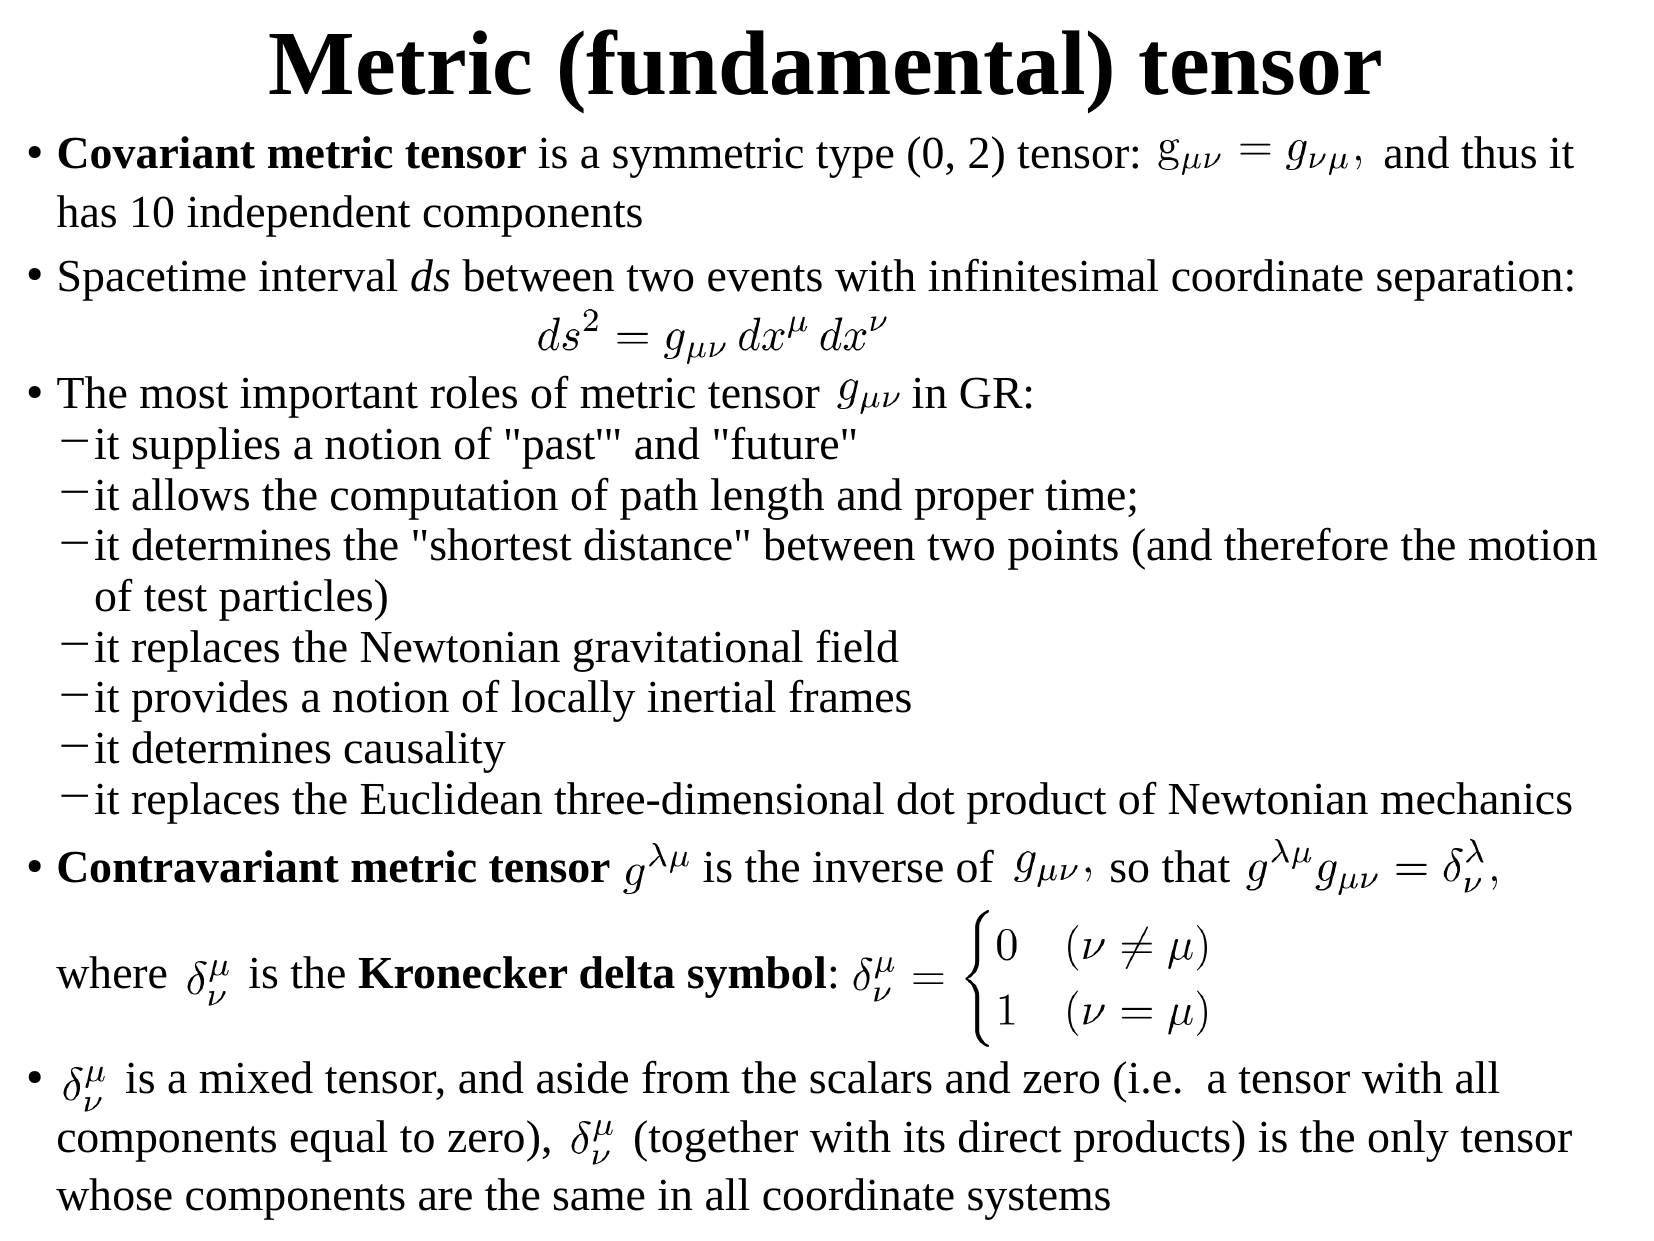

Metric (fundamental) tensor
# Covariant metric tensor is a symmetric type (0, 2) tensor: and thus it has 10 independent components
Spacetime interval ds between two events with infinitesimal coordinate separation:
The most important roles of metric tensor in GR:
it supplies a notion of "past'" and "future"
it allows the computation of path length and proper time;
it determines the "shortest distance" between two points (and therefore the motion of test particles)
it replaces the Newtonian gravitational field
it provides a notion of locally inertial frames
it determines causality
it replaces the Euclidean three-dimensional dot product of Newtonian mechanics
Contravariant metric tensor is the inverse of so that
where is the Kronecker delta symbol:
 is a mixed tensor, and aside from the scalars and zero (i.e. a tensor with all components equal to zero), (together with its direct products) is the only tensor whose components are the same in all coordinate systems